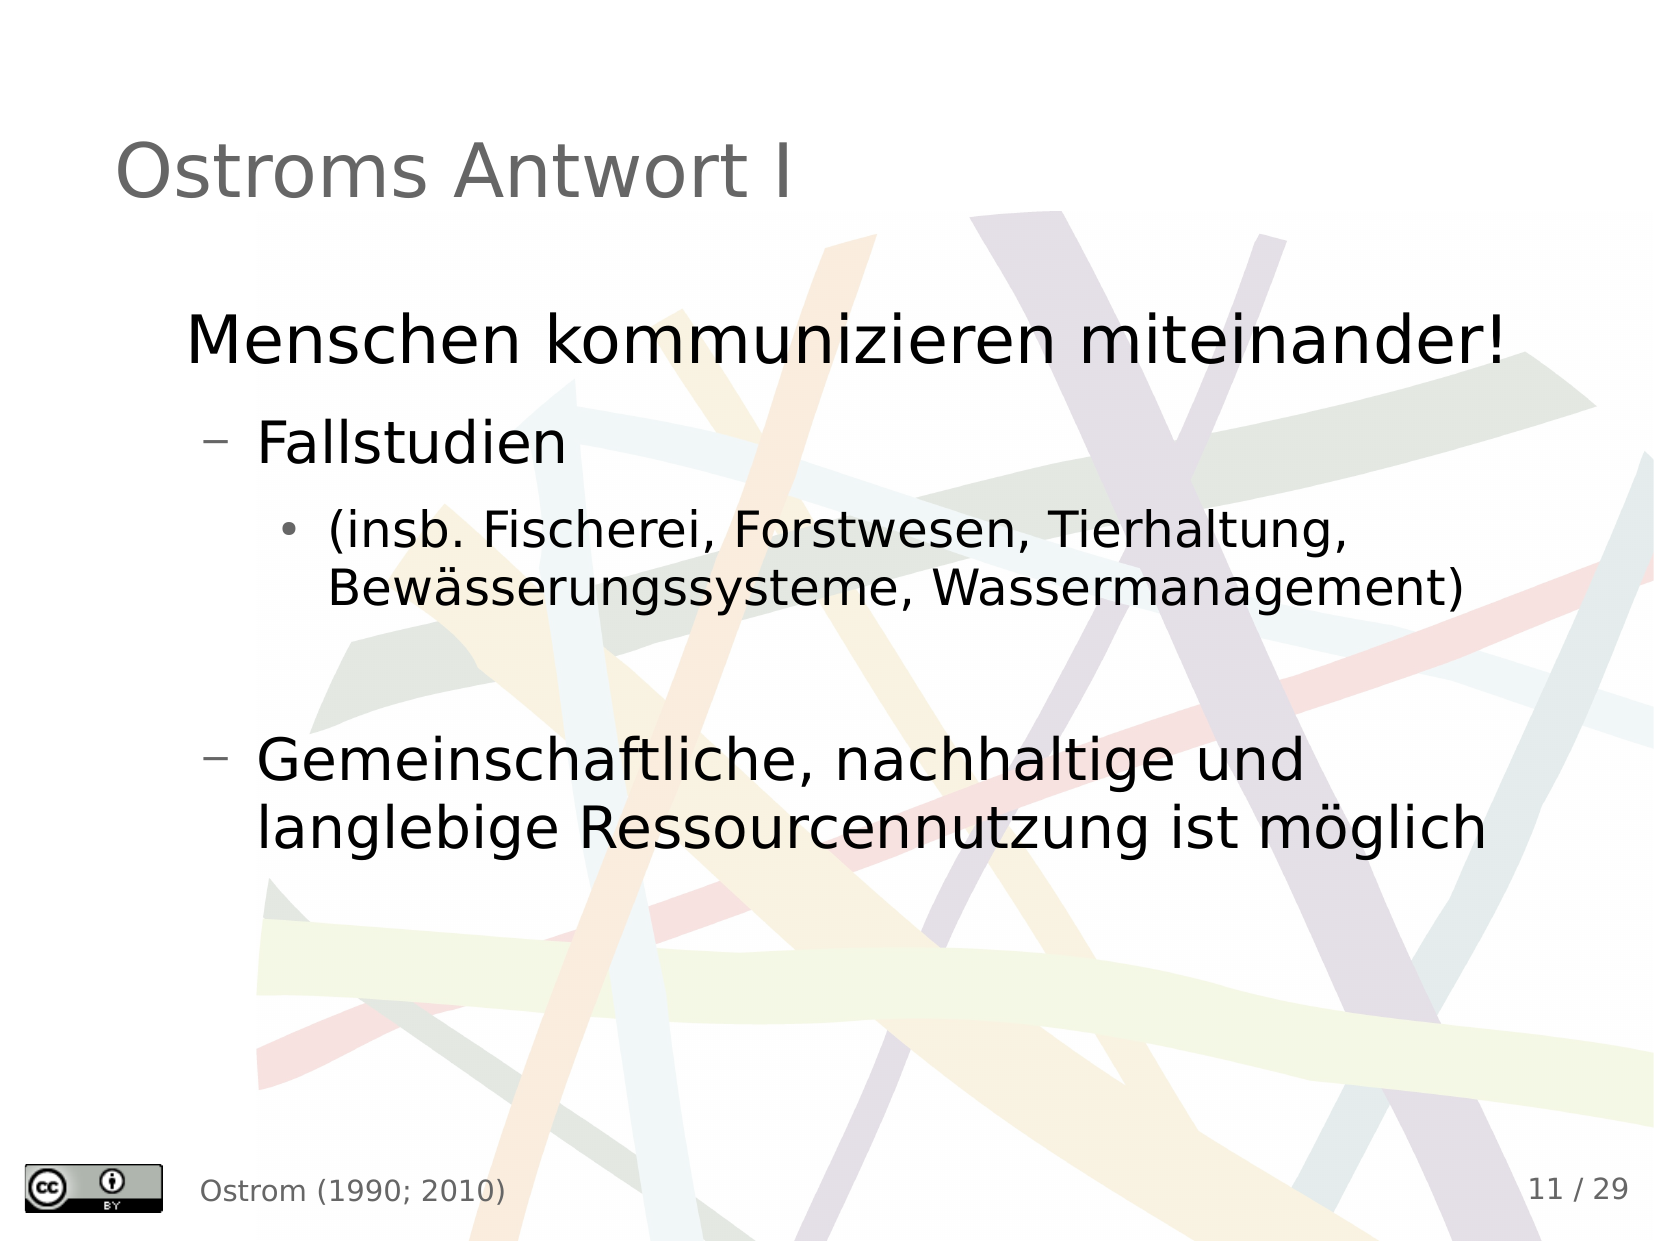

# Ostroms Antwort I
Menschen kommunizieren miteinander!
Fallstudien
(insb. Fischerei, Forstwesen, Tierhaltung, Bewässerungssysteme, Wassermanagement)
Gemeinschaftliche, nachhaltige und langlebige Ressourcennutzung ist möglich
Ostrom (1990; 2010)
11